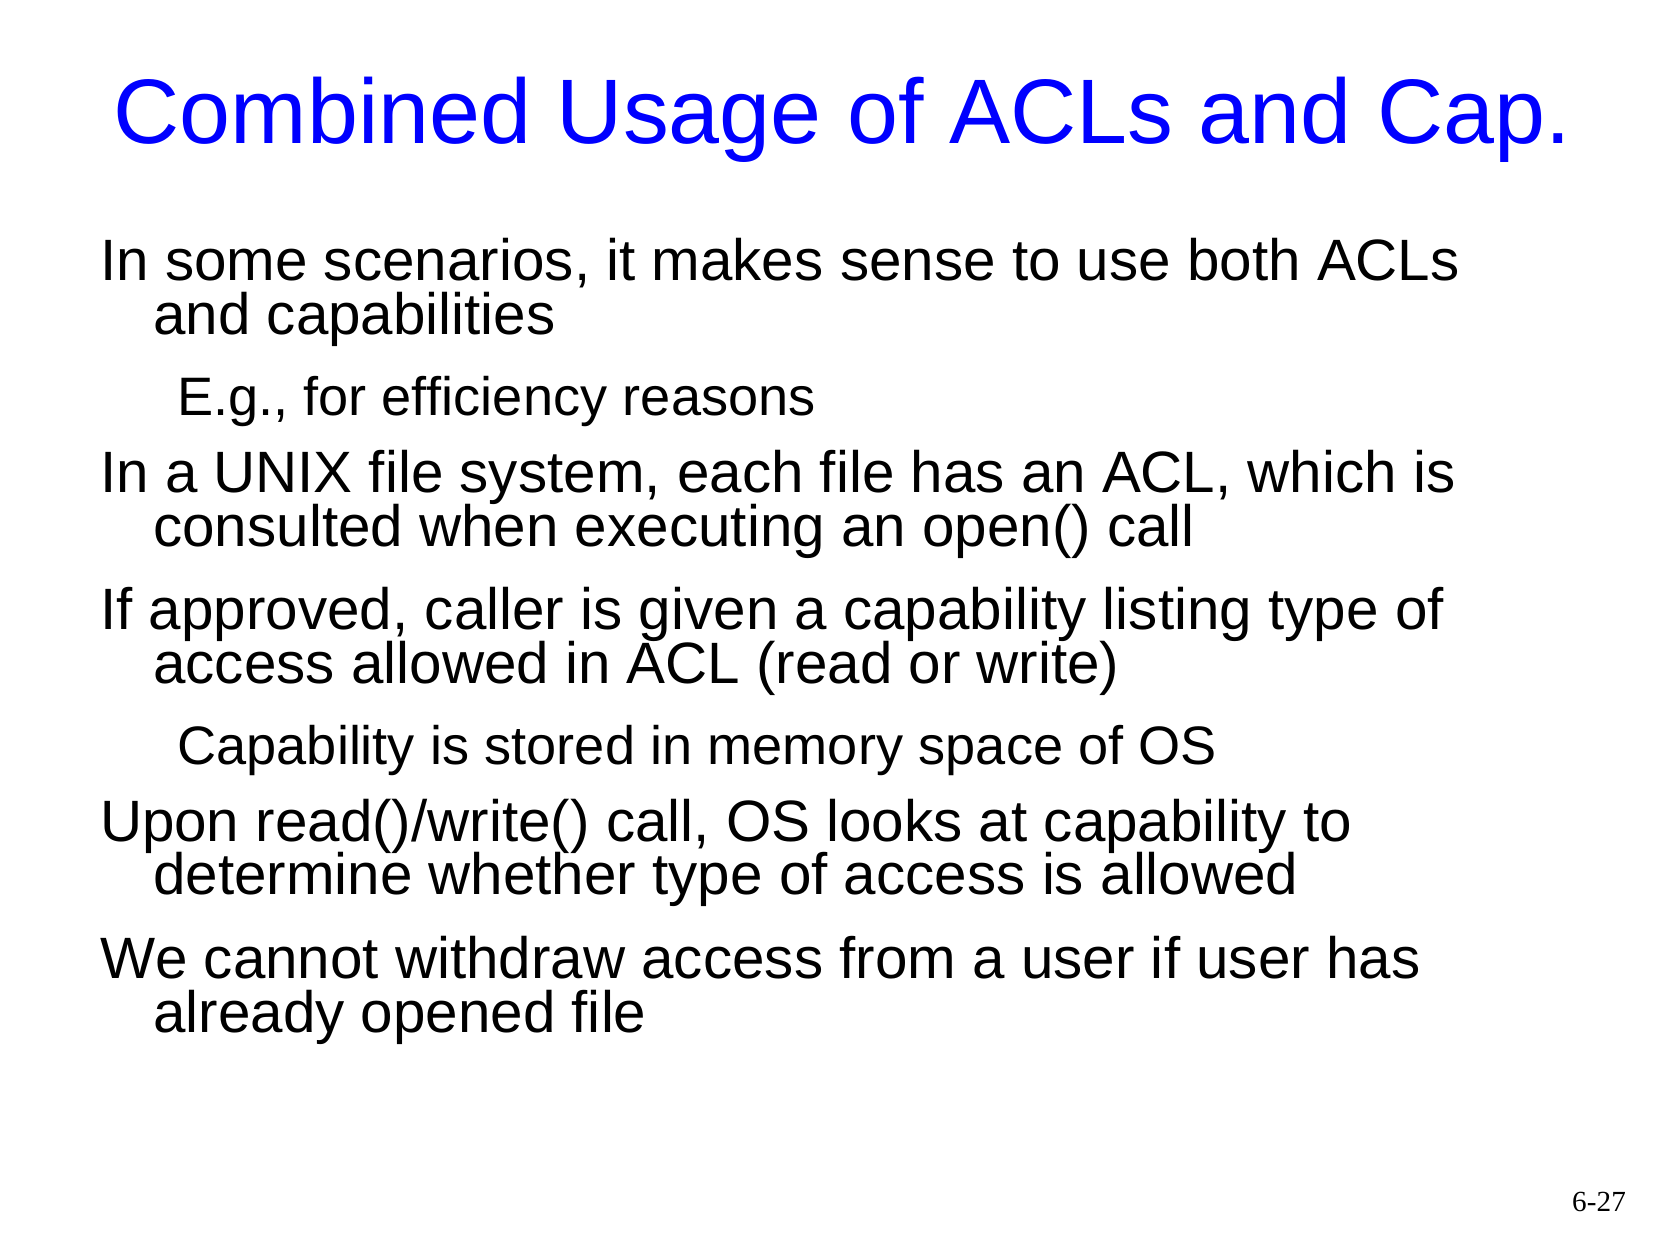

# Combined Usage of ACLs and Cap.
In some scenarios, it makes sense to use both ACLs and capabilities
E.g., for efficiency reasons
In a UNIX file system, each file has an ACL, which is consulted when executing an open() call
If approved, caller is given a capability listing type of access allowed in ACL (read or write)
Capability is stored in memory space of OS
Upon read()/write() call, OS looks at capability to determine whether type of access is allowed
We cannot withdraw access from a user if user has already opened file